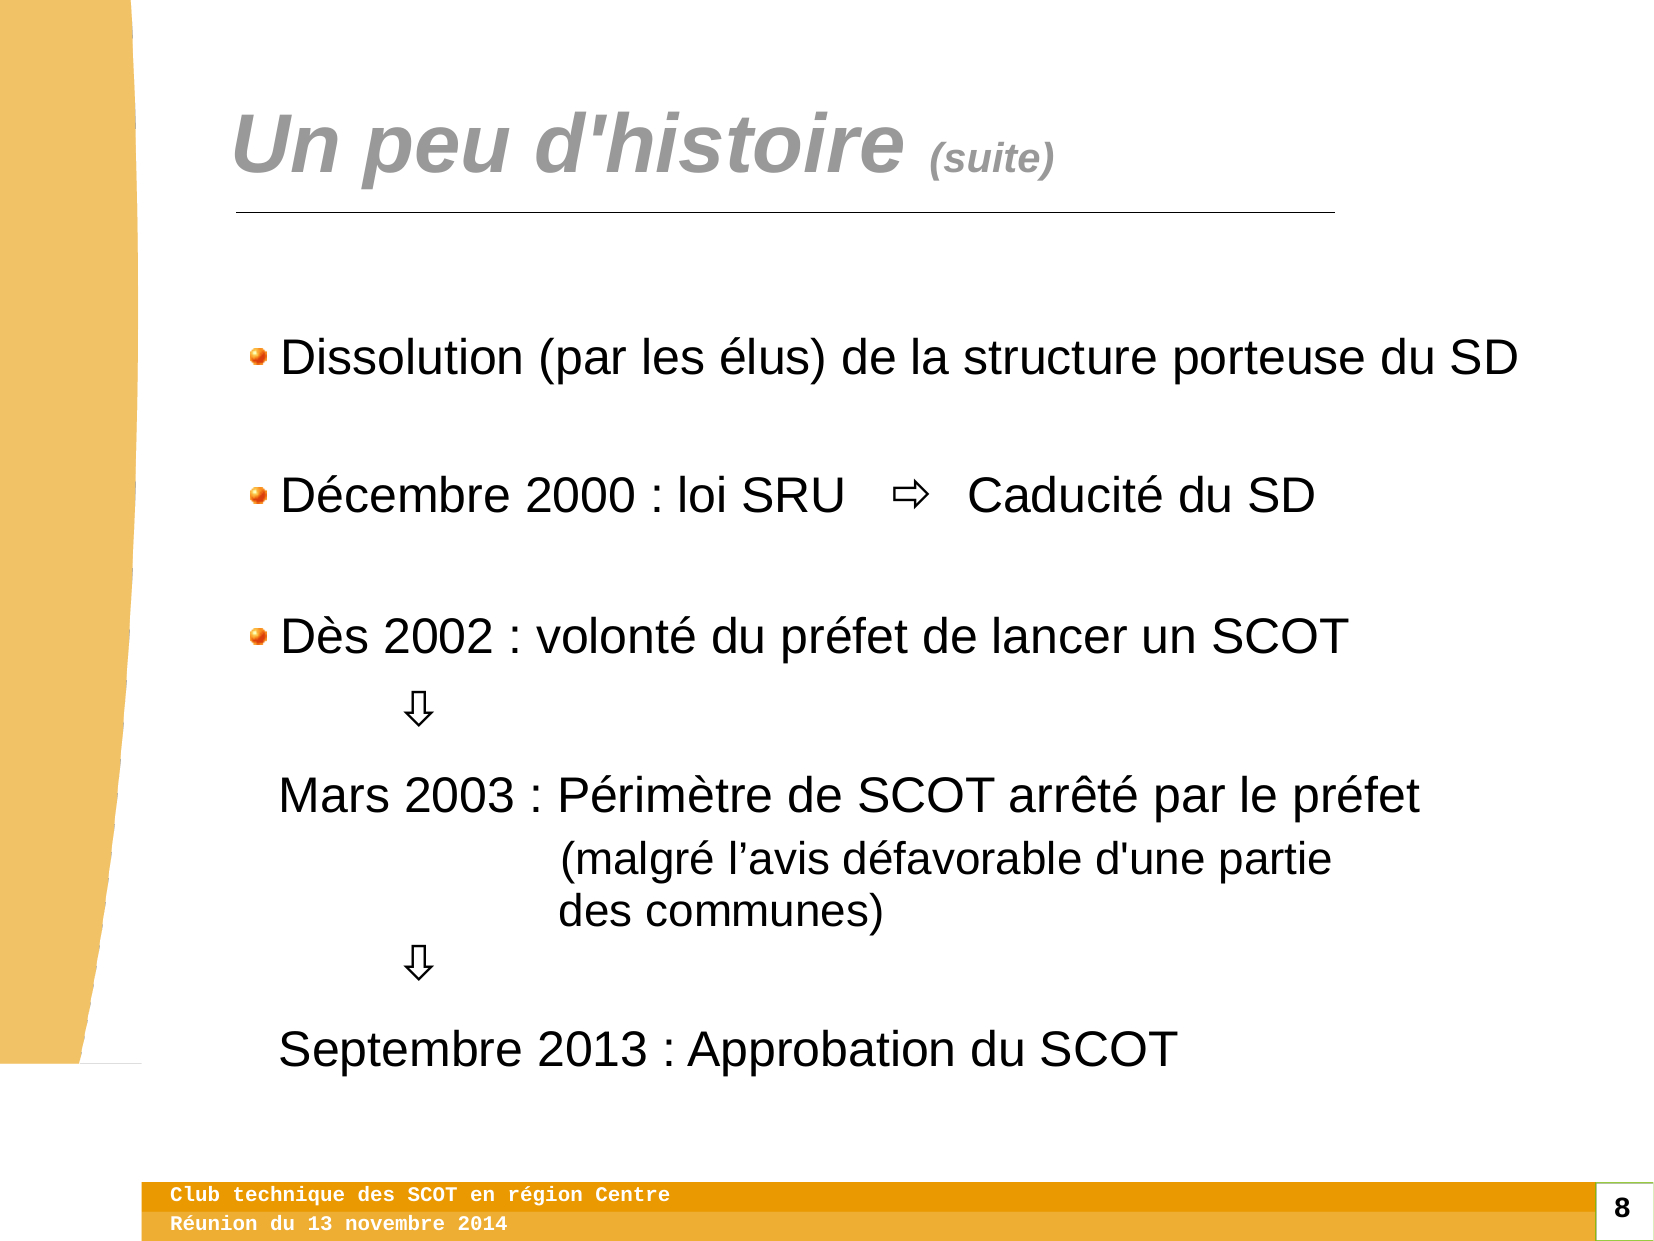

Un peu d'histoire (suite)
#
 Dissolution (par les élus) de la structure porteuse du SD
 Décembre 2000 : loi SRU  Caducité du SD
 Dès 2002 : volonté du préfet de lancer un SCOT
		
 Mars 2003 : Périmètre de SCOT arrêté par le préfet
				 (malgré l’avis défavorable d'une partie
				 des communes)
		
 Septembre 2013 : Approbation du SCOT
Club technique des SCOT en région Centre
Réunion du 13 novembre 2014